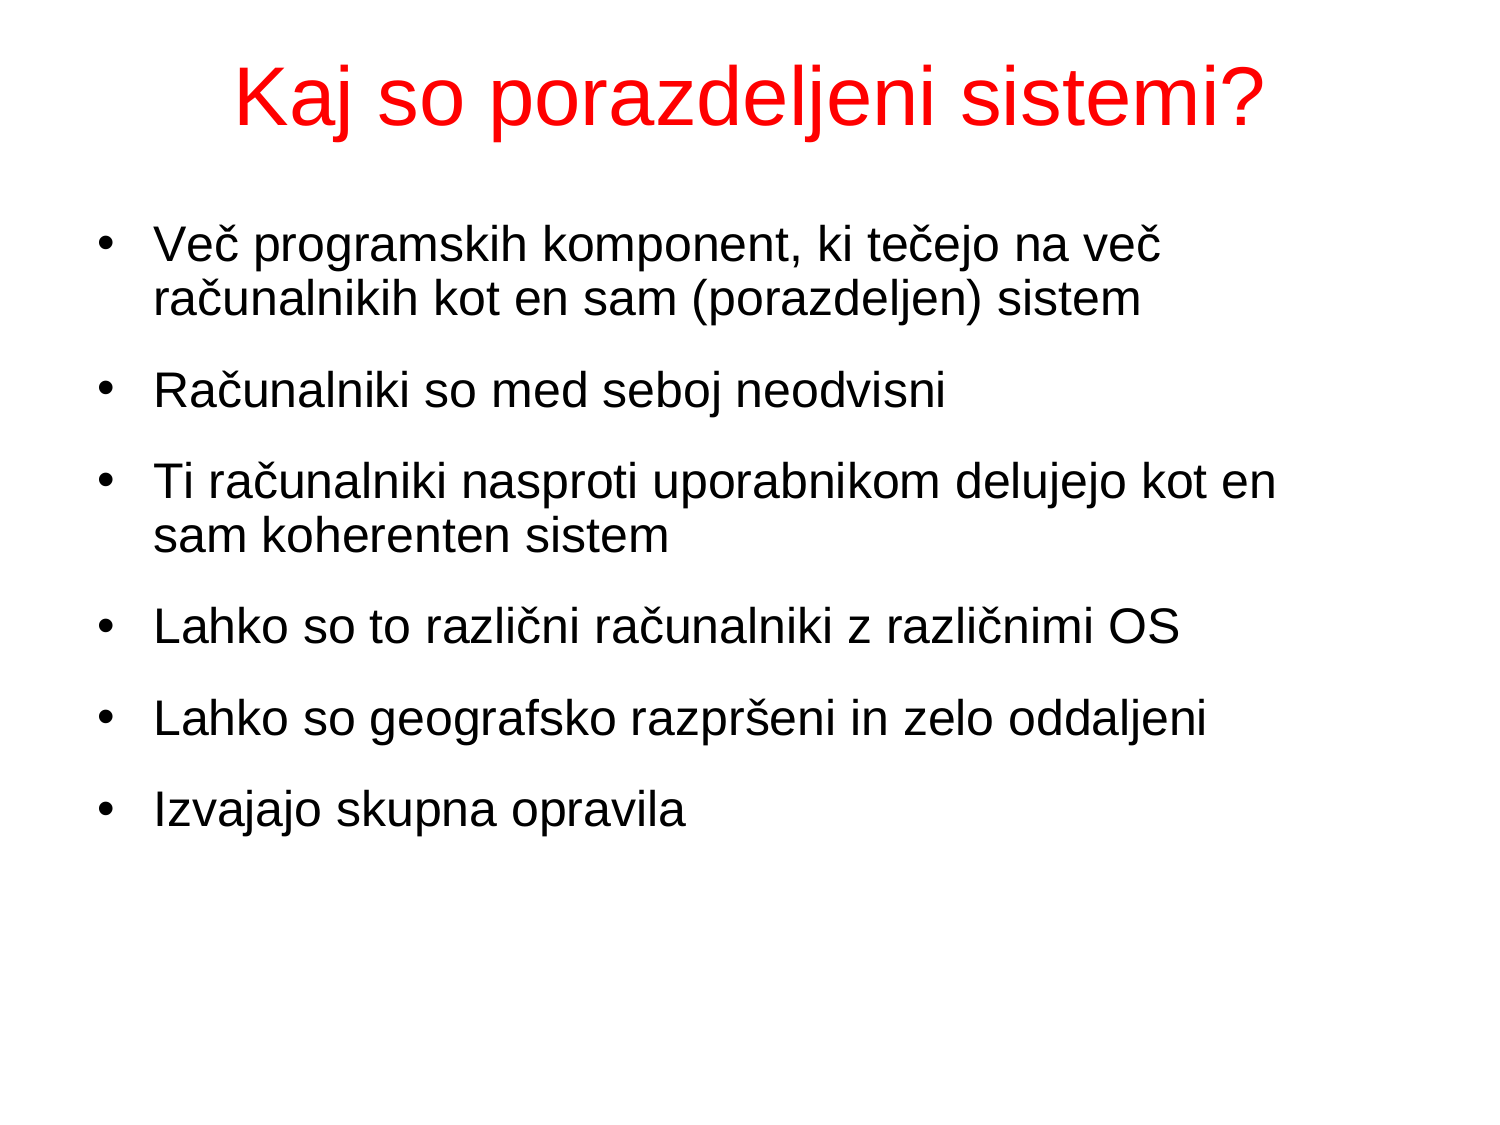

# Kaj so porazdeljeni sistemi?
Več programskih komponent, ki tečejo na več računalnikih kot en sam (porazdeljen) sistem
Računalniki so med seboj neodvisni
Ti računalniki nasproti uporabnikom delujejo kot en sam koherenten sistem
Lahko so to različni računalniki z različnimi OS
Lahko so geografsko razpršeni in zelo oddaljeni
Izvajajo skupna opravila